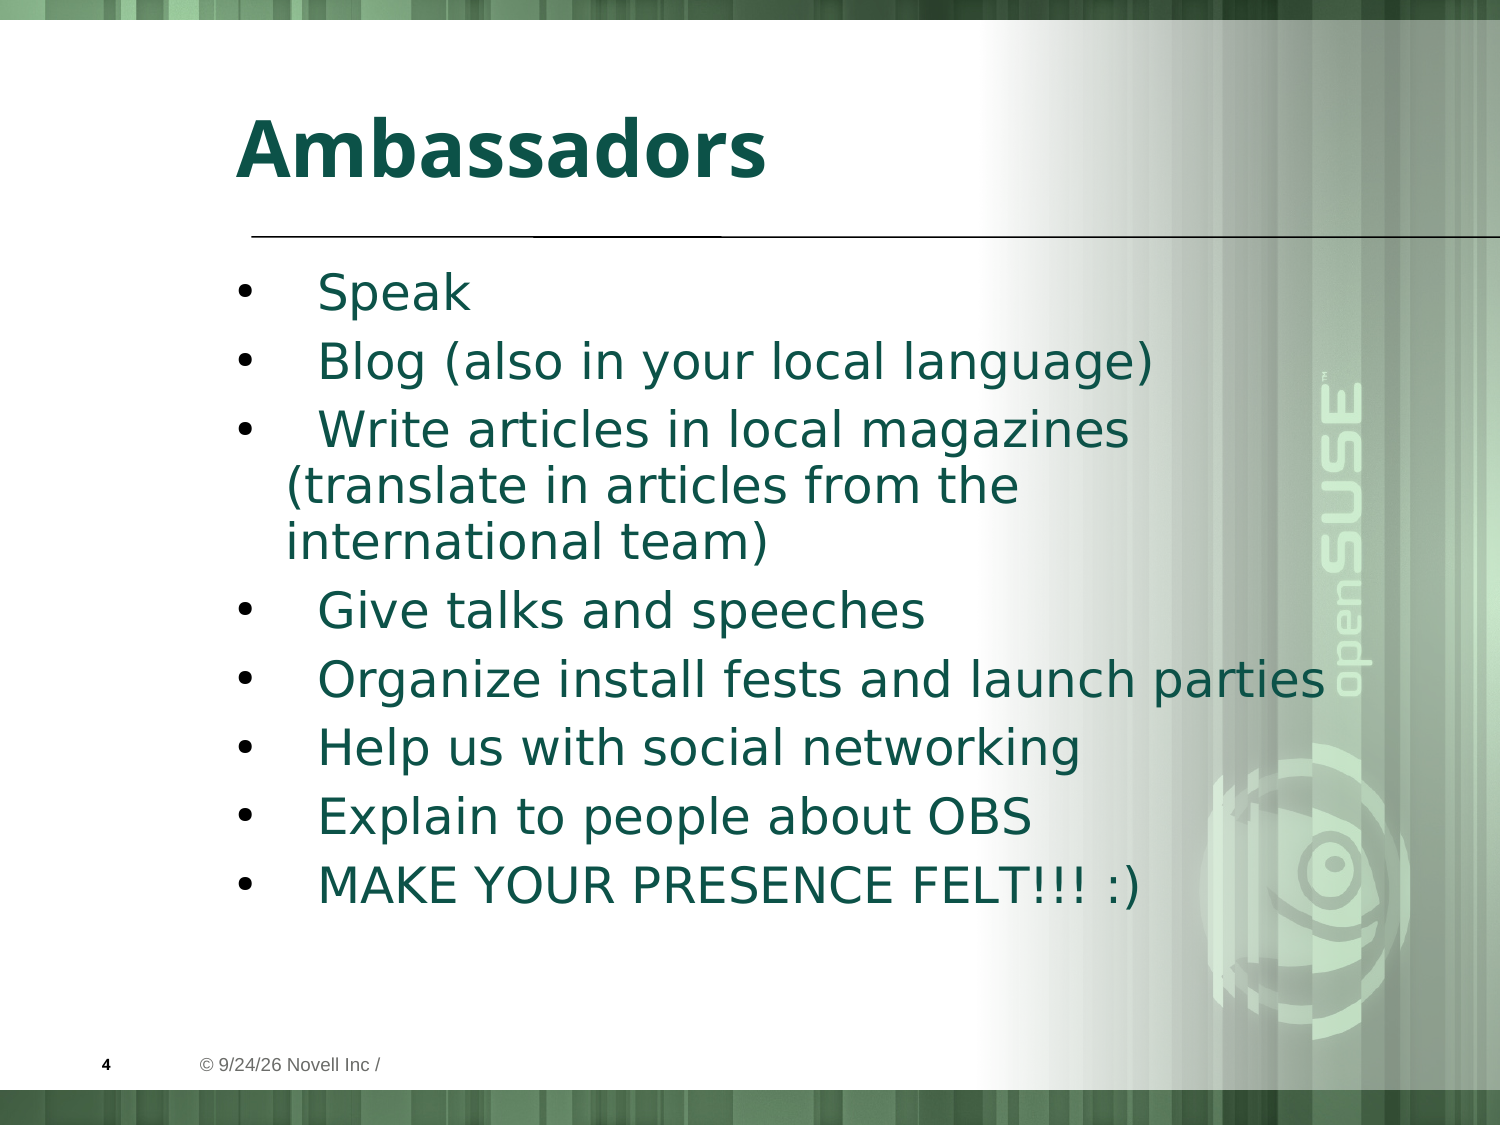

# Ambassadors
 Speak
 Blog (also in your local language)
 Write articles in local magazines (translate in articles from the international team)
 Give talks and speeches
 Organize install fests and launch parties
 Help us with social networking
 Explain to people about OBS
 MAKE YOUR PRESENCE FELT!!! :)